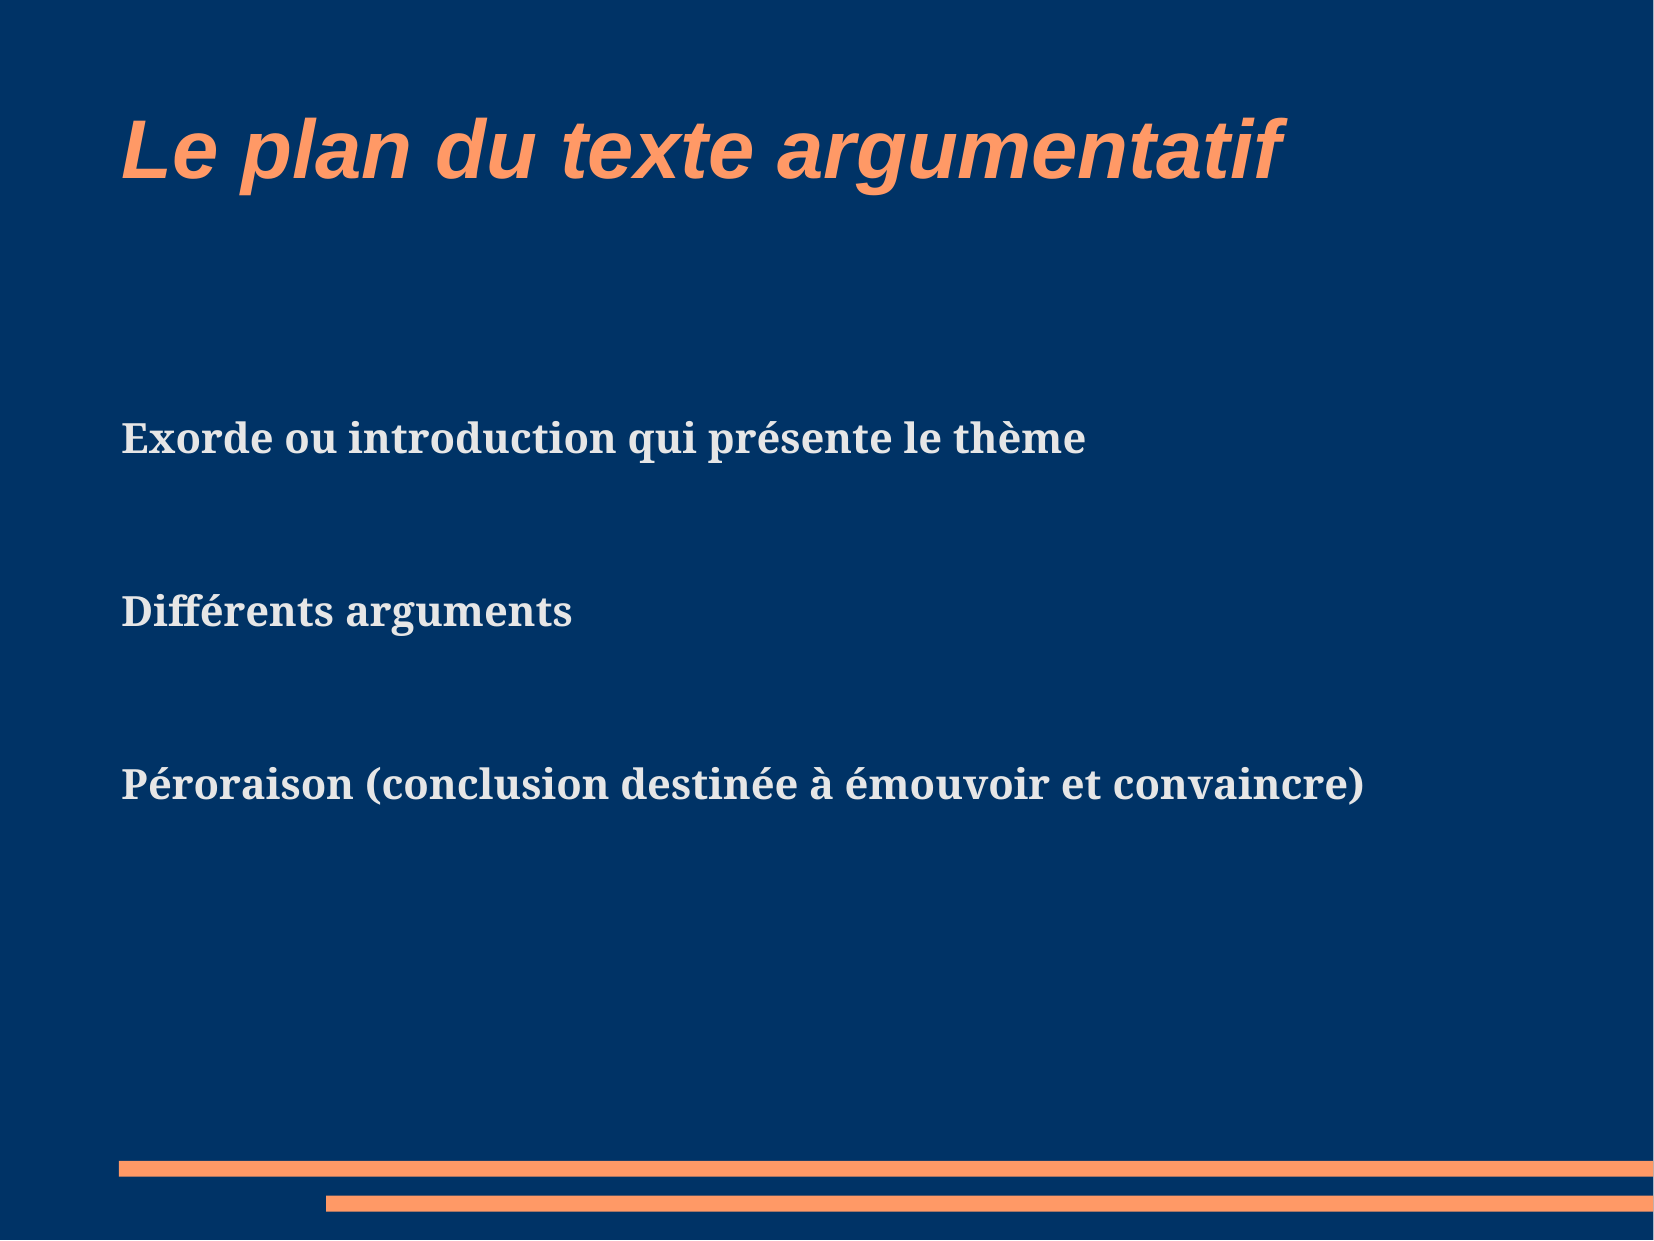

# Le plan du texte argumentatif
Exorde ou introduction qui présente le thème
Différents arguments
Péroraison (conclusion destinée à émouvoir et convaincre)
Paragraphe 1. Exorde  :
L'exorde est la partie introductive du texte argumentatif, celle qui renseigne sur son contenu.
Ici, le sujet du discours semble être le passage d’un savoir.
Hypothèse de lecture préliminaire :
un discours sur le rapport entre les générations